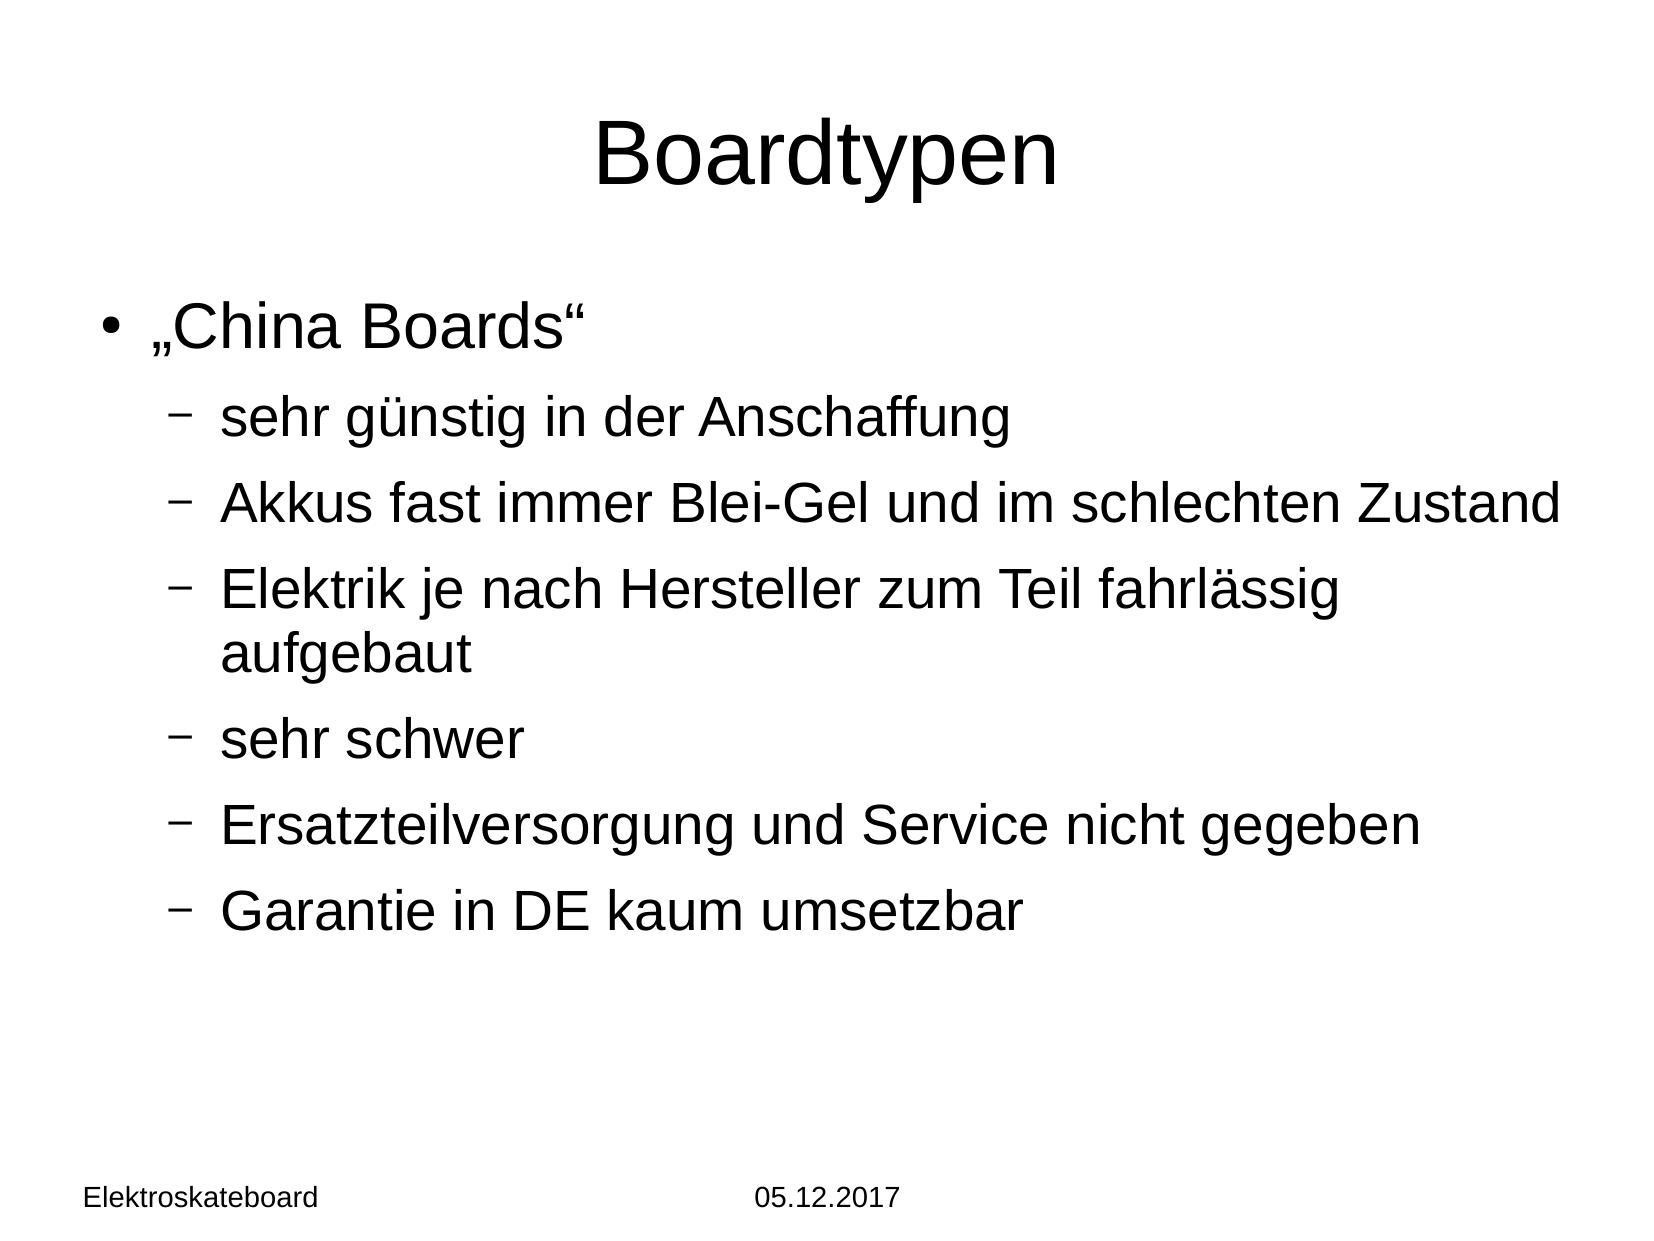

# Boardtypen
„China Boards“
sehr günstig in der Anschaffung
Akkus fast immer Blei-Gel und im schlechten Zustand
Elektrik je nach Hersteller zum Teil fahrlässig aufgebaut
sehr schwer
Ersatzteilversorgung und Service nicht gegeben
Garantie in DE kaum umsetzbar